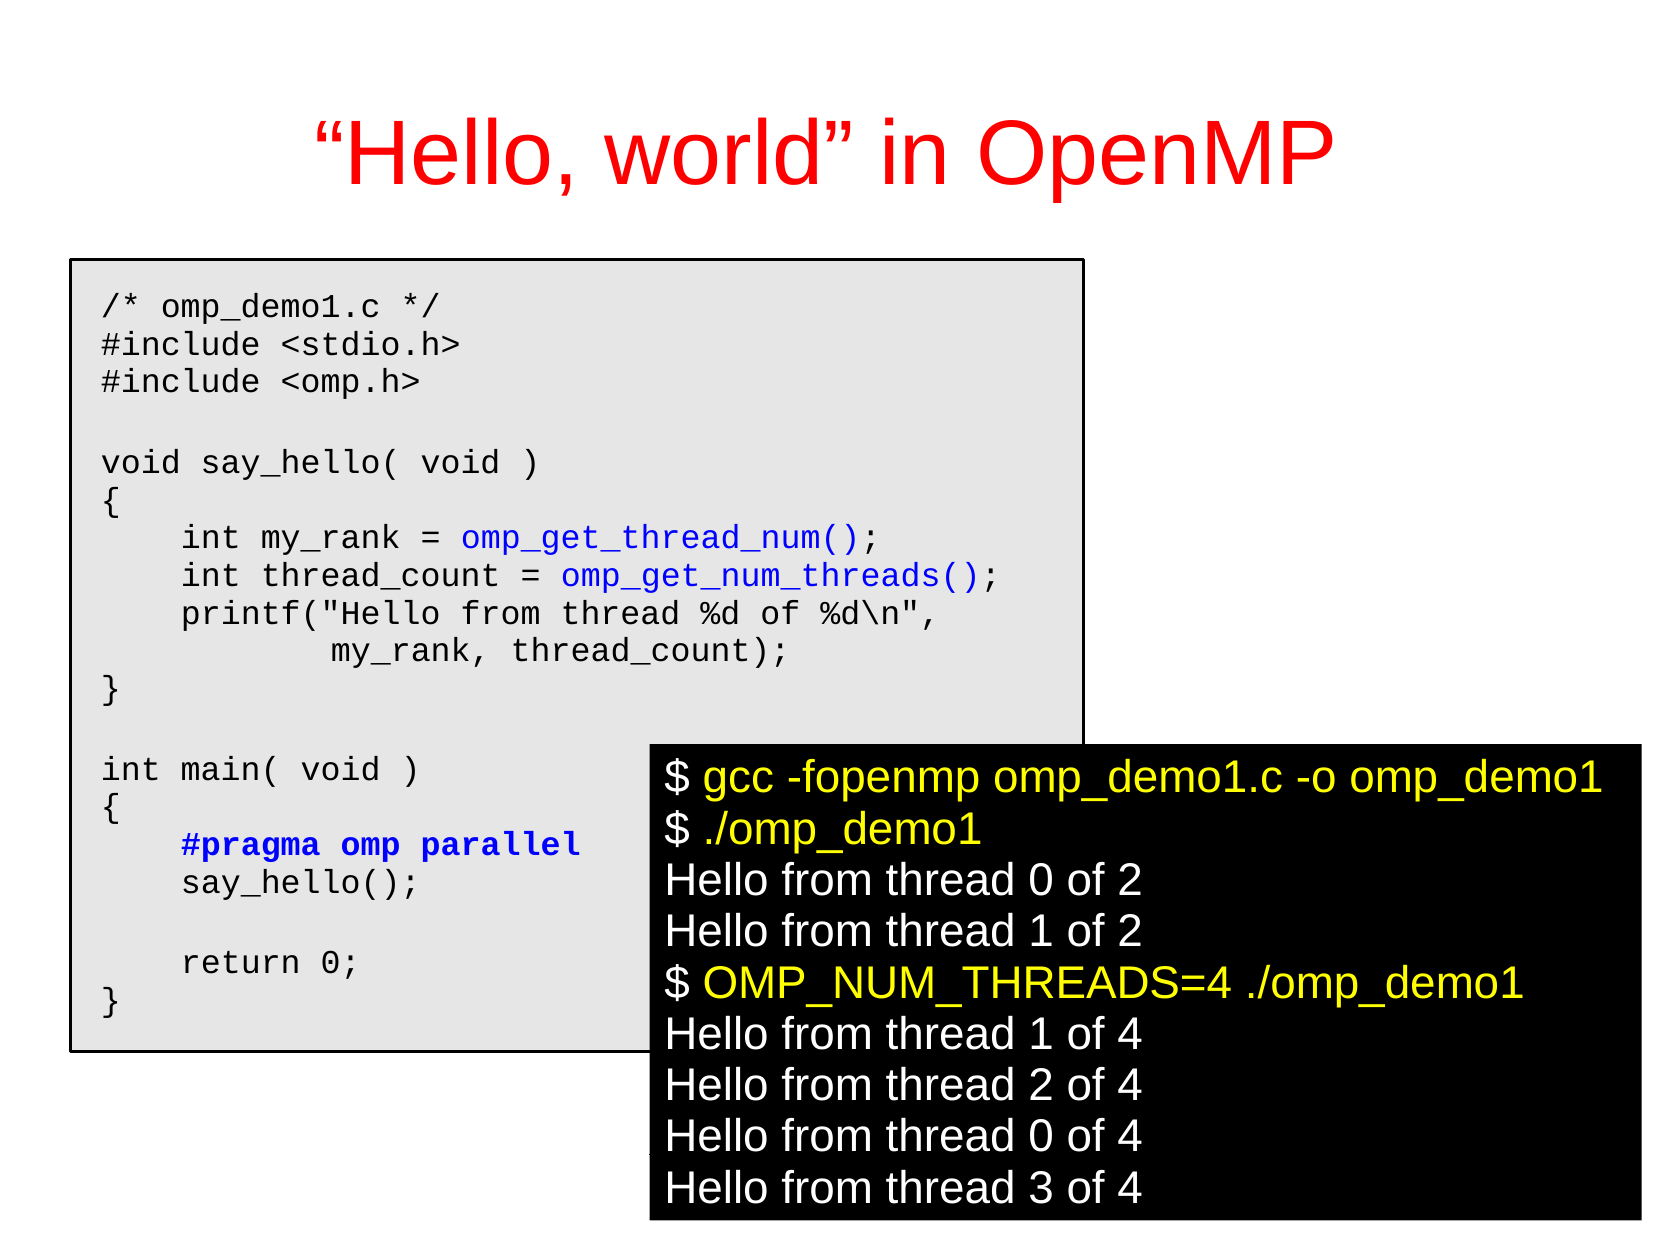

# “Hello, world” in OpenMP
/* omp_demo1.c */
#include <stdio.h>
#include <omp.h>
void say_hello( void )
{
 int my_rank = omp_get_thread_num();
 int thread_count = omp_get_num_threads();
 printf("Hello from thread %d of %d\n",
		 my_rank, thread_count);
}
int main( void )
{
 #pragma omp parallel
 say_hello();
 return 0;
}
$ gcc -fopenmp omp_demo1.c -o omp_demo1
$ ./omp_demo1
Hello from thread 0 of 2
Hello from thread 1 of 2
$ OMP_NUM_THREADS=4 ./omp_demo1
Hello from thread 1 of 4
Hello from thread 2 of 4
Hello from thread 0 of 4
Hello from thread 3 of 4
Algoritmi Avanzati--modulo 2
12